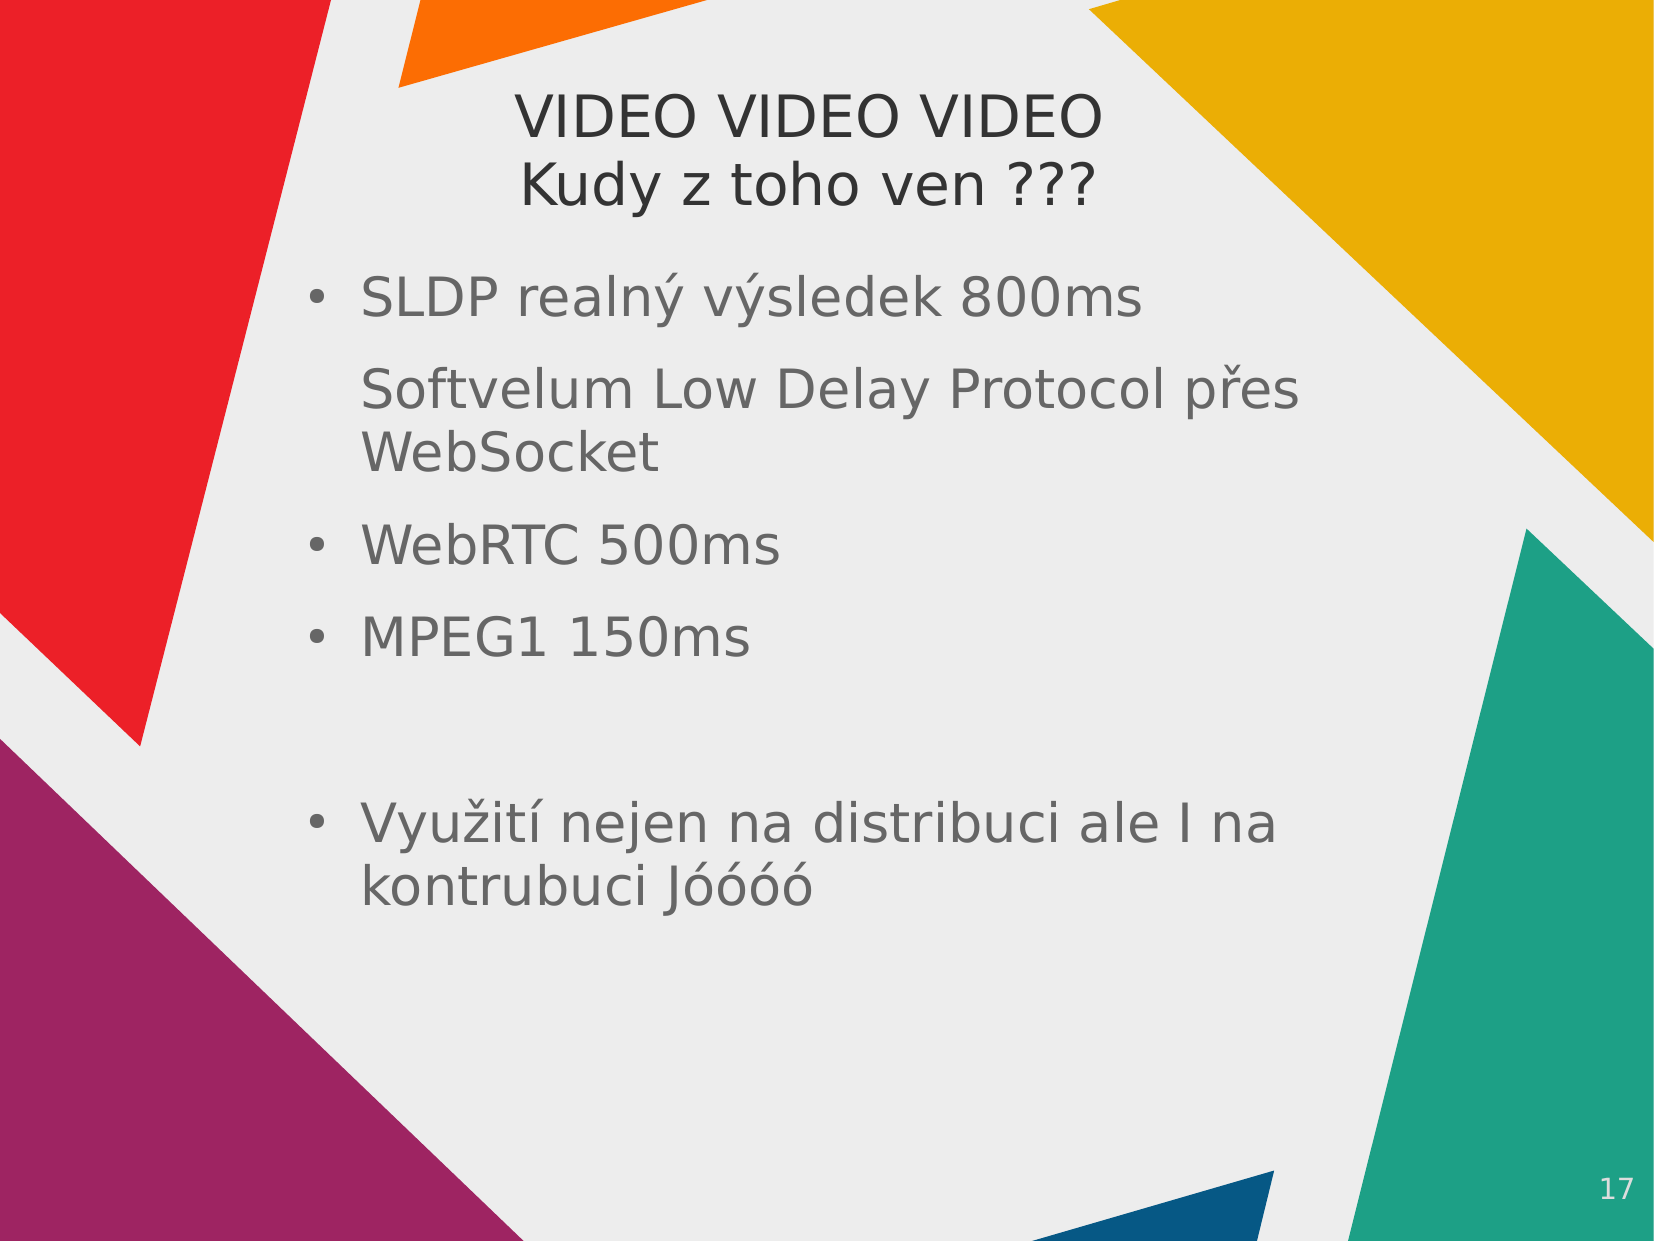

# VIDEO VIDEO VIDEO Kudy z toho ven ???
SLDP realný výsledek 800ms
Softvelum Low Delay Protocol přes WebSocket
WebRTC 500ms
MPEG1 150ms
Využití nejen na distribuci ale I na kontrubuci Jóóóó
17